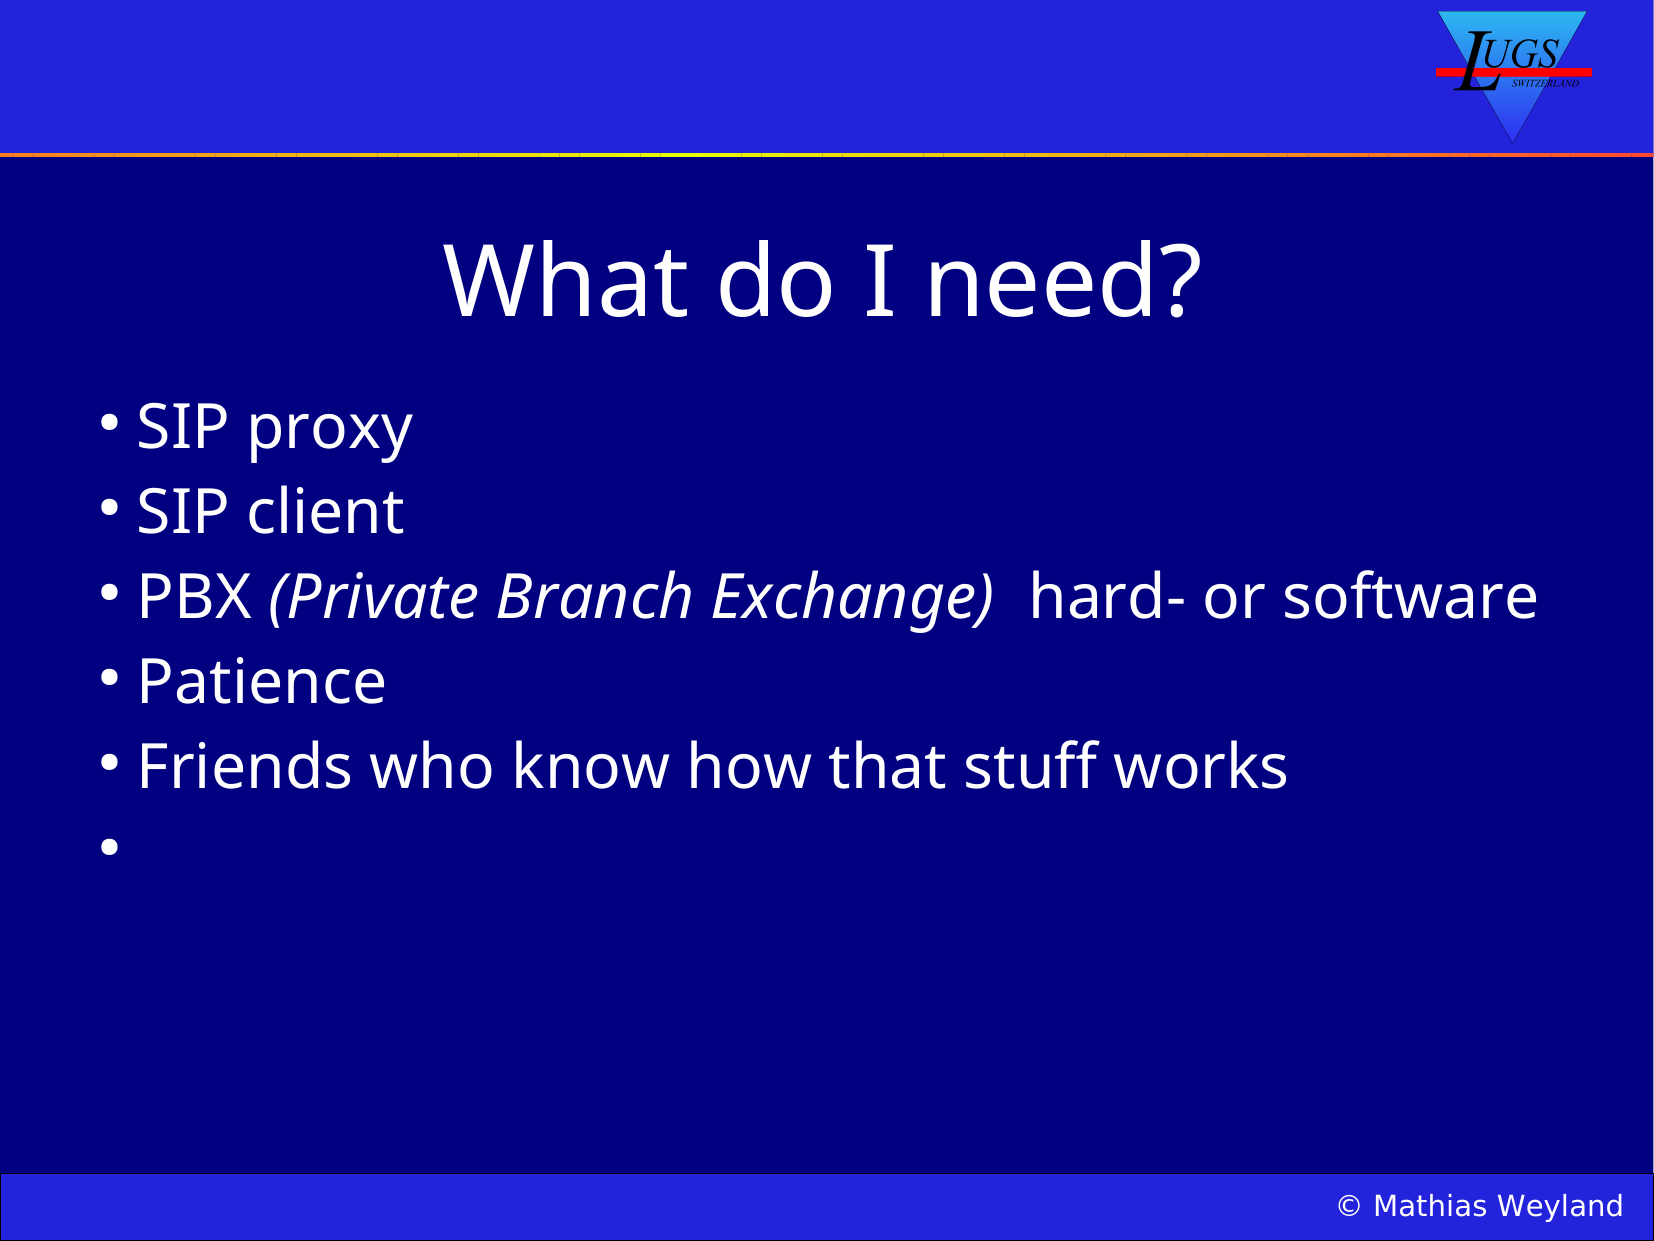

What do I need?
 SIP proxy
 SIP client
 PBX (Private Branch Exchange) hard- or software
 Patience
 Friends who know how that stuff works
© Mathias Weyland